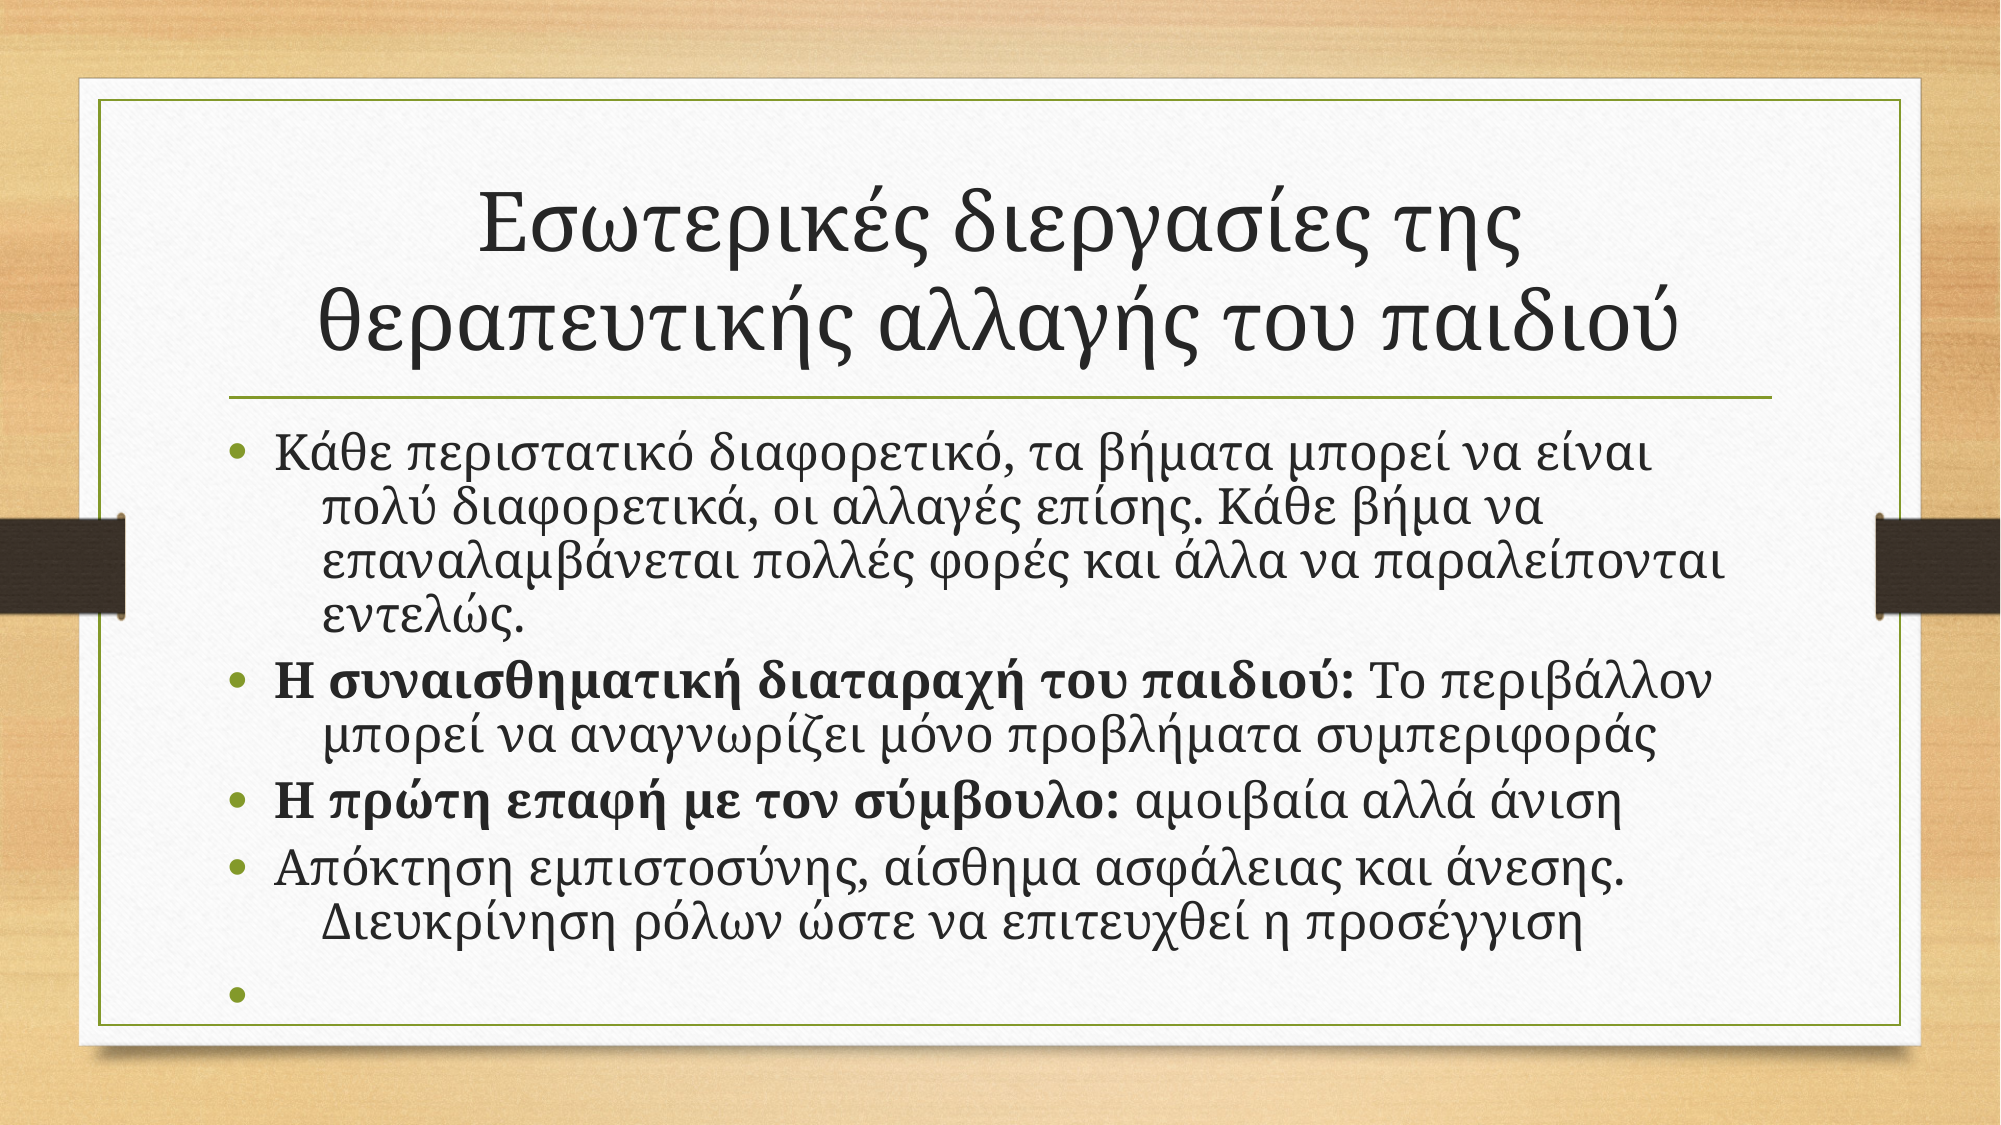

# Εσωτερικές διεργασίες της θεραπευτικής αλλαγής του παιδιού
Κάθε περιστατικό διαφορετικό, τα βήματα μπορεί να είναι πολύ διαφορετικά, οι αλλαγές επίσης. Κάθε βήμα να επαναλαμβάνεται πολλές φορές και άλλα να παραλείπονται εντελώς.
Η συναισθηματική διαταραχή του παιδιού: Το περιβάλλον μπορεί να αναγνωρίζει μόνο προβλήματα συμπεριφοράς
Η πρώτη επαφή με τον σύμβουλο: αμοιβαία αλλά άνιση
Απόκτηση εμπιστοσύνης, αίσθημα ασφάλειας και άνεσης. Διευκρίνηση ρόλων ώστε να επιτευχθεί η προσέγγιση